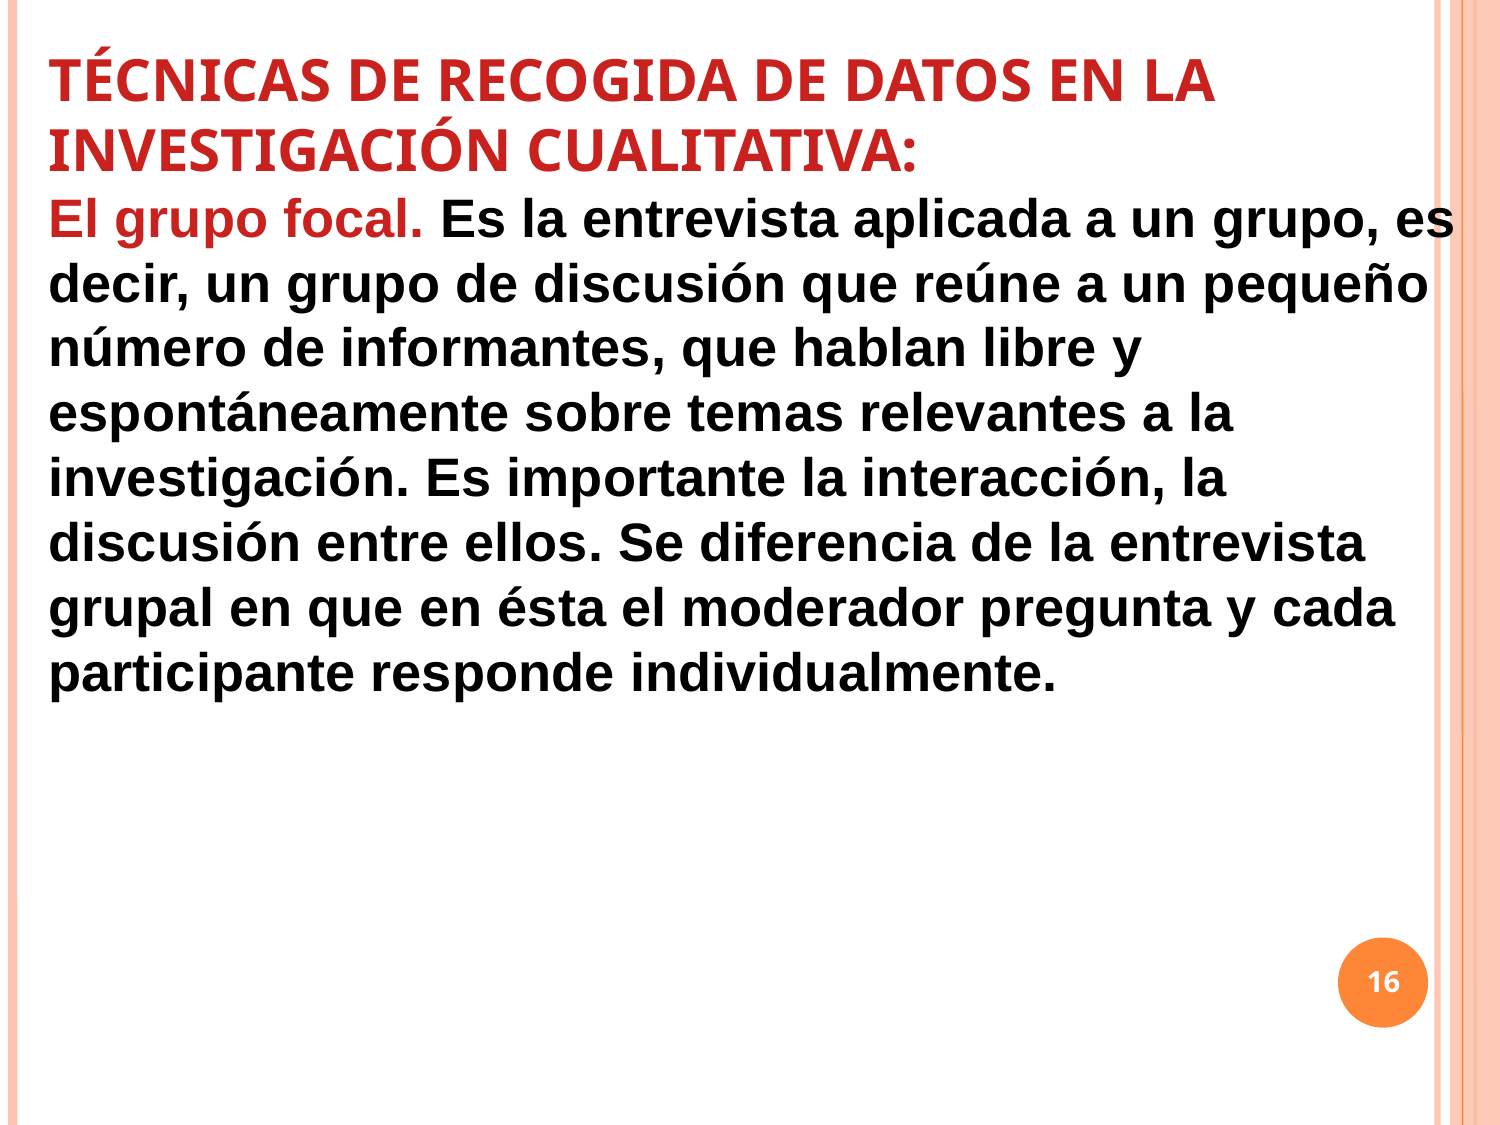

# TÉCNICAS DE RECOGIDA DE DATOS EN LA INVESTIGACIÓN CUALITATIVA: El grupo focal. Es la entrevista aplicada a un grupo, es decir, un grupo de discusión que reúne a un pequeño número de informantes, que hablan libre y espontáneamente sobre temas relevantes a la investigación. Es importante la interacción, la discusión entre ellos. Se diferencia de la entrevista grupal en que en ésta el moderador pregunta y cada participante responde individualmente.